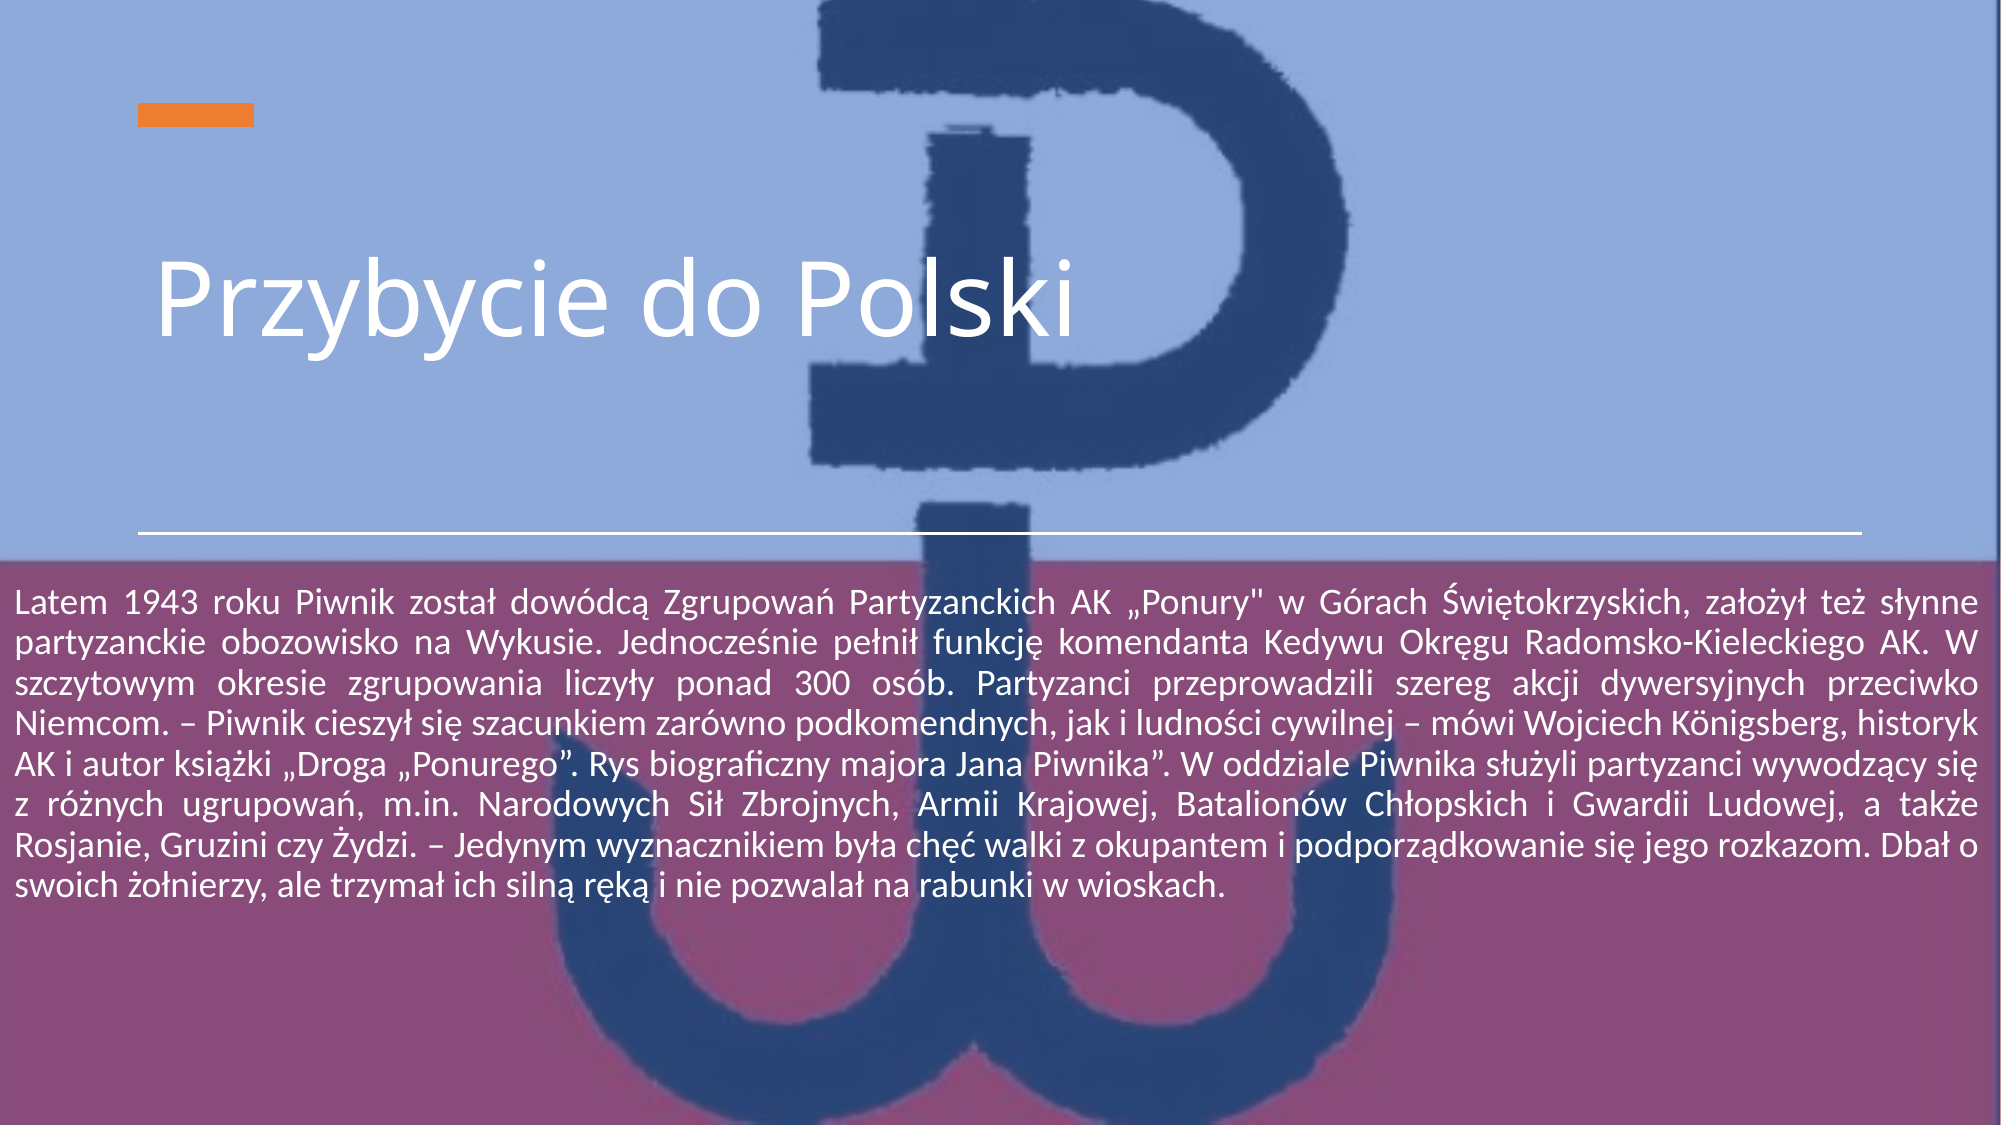

# Przybycie do Polski
Latem 1943 roku Piwnik został dowódcą Zgrupowań Partyzanckich AK „Ponury" w Górach Świętokrzyskich, założył też słynne partyzanckie obozowisko na Wykusie. Jednocześnie pełnił funkcję komendanta Kedywu Okręgu Radomsko-Kieleckiego AK. W szczytowym okresie zgrupowania liczyły ponad 300 osób. Partyzanci przeprowadzili szereg akcji dywersyjnych przeciwko Niemcom. – Piwnik cieszył się szacunkiem zarówno podkomendnych, jak i ludności cywilnej – mówi Wojciech Königsberg, historyk AK i autor książki „Droga „Ponurego”. Rys biograficzny majora Jana Piwnika”. W oddziale Piwnika służyli partyzanci wywodzący się z różnych ugrupowań, m.in. Narodowych Sił Zbrojnych, Armii Krajowej, Batalionów Chłopskich i Gwardii Ludowej, a także Rosjanie, Gruzini czy Żydzi. – Jedynym wyznacznikiem była chęć walki z okupantem i podporządkowanie się jego rozkazom. Dbał o swoich żołnierzy, ale trzymał ich silną ręką i nie pozwalał na rabunki w wioskach.